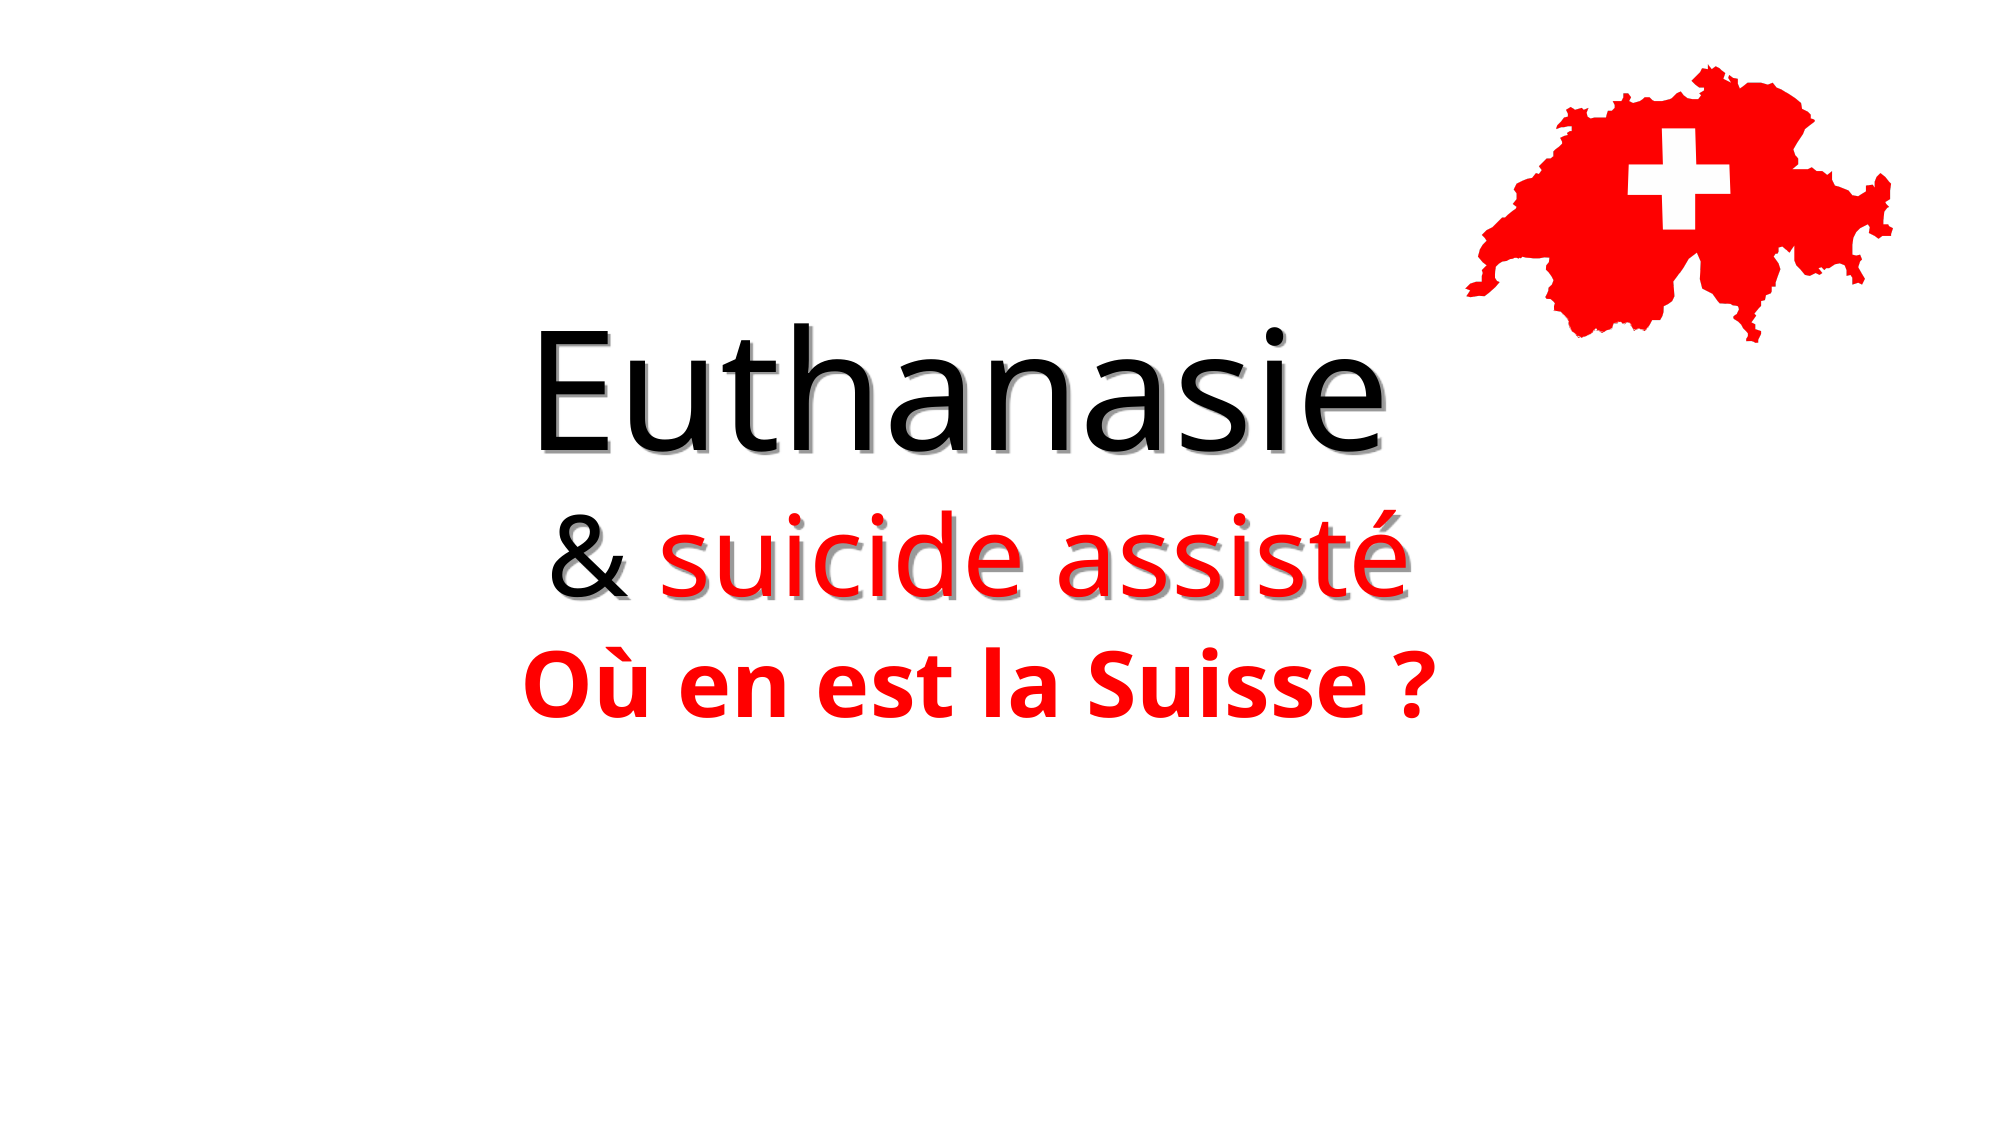

Euthanasie
& suicide assisté
Où en est la Suisse ?